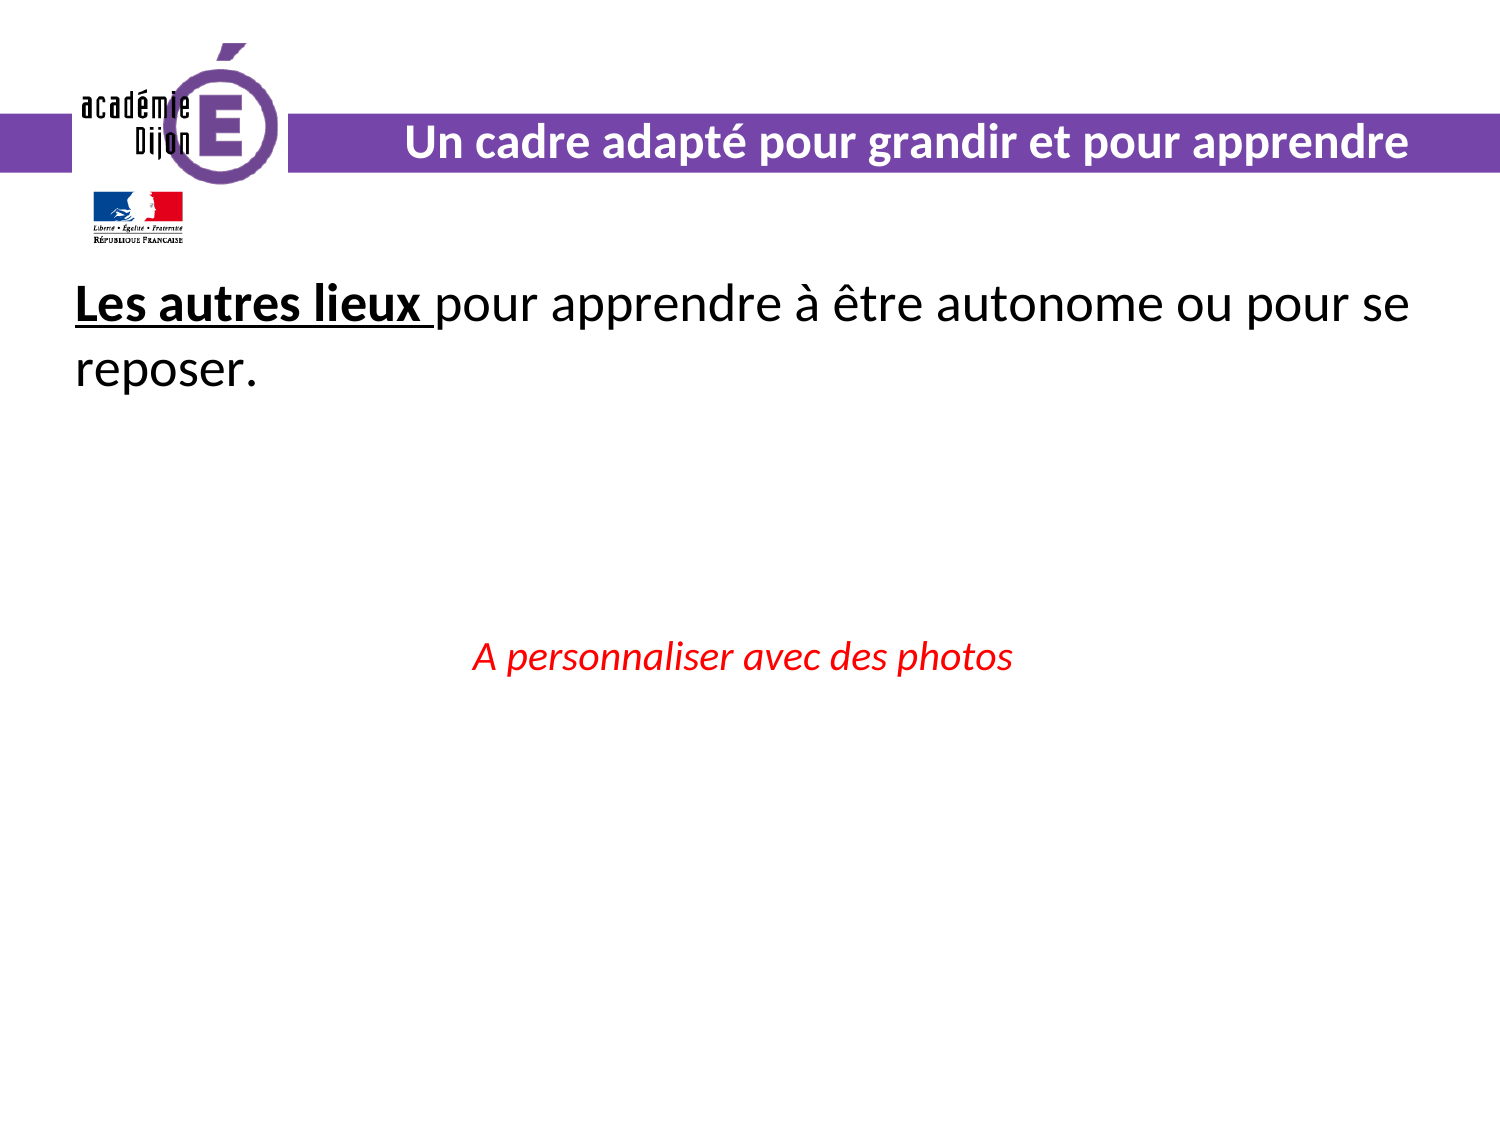

# Un cadre adapté pour grandir et pour apprendre
Les autres lieux pour apprendre à être autonome ou pour se reposer.
A personnaliser avec des photos